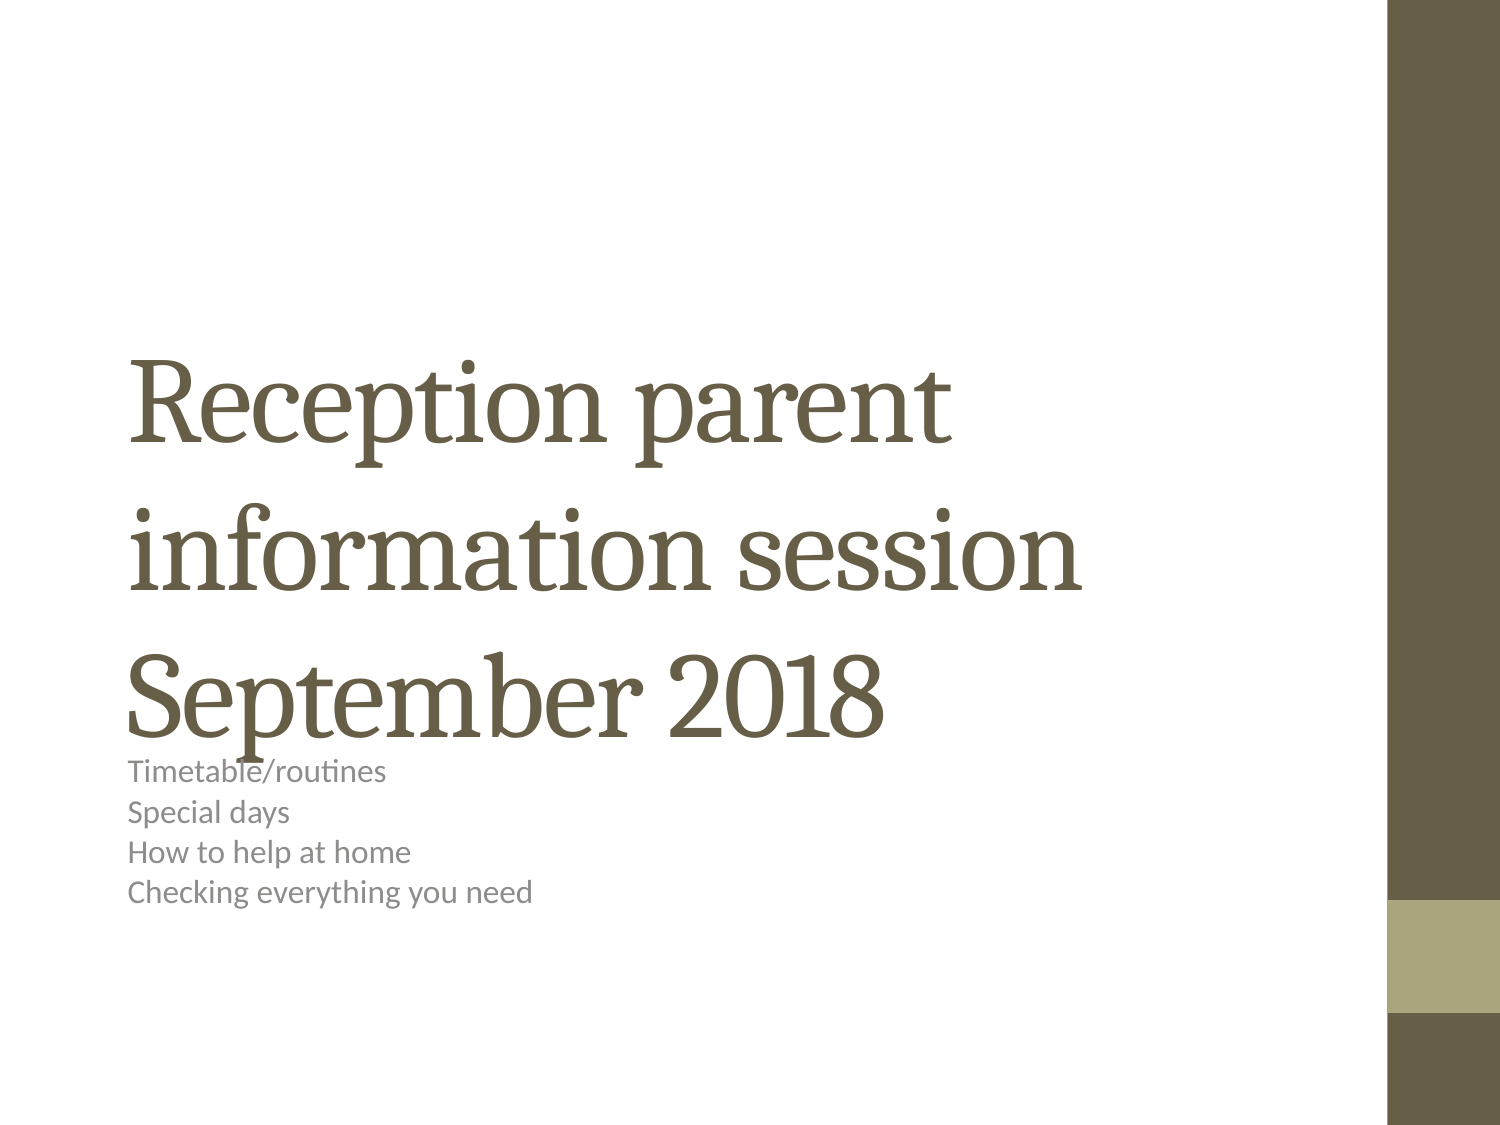

# Reception parent information session September 2018
Timetable/routines
Special days
How to help at home
Checking everything you need